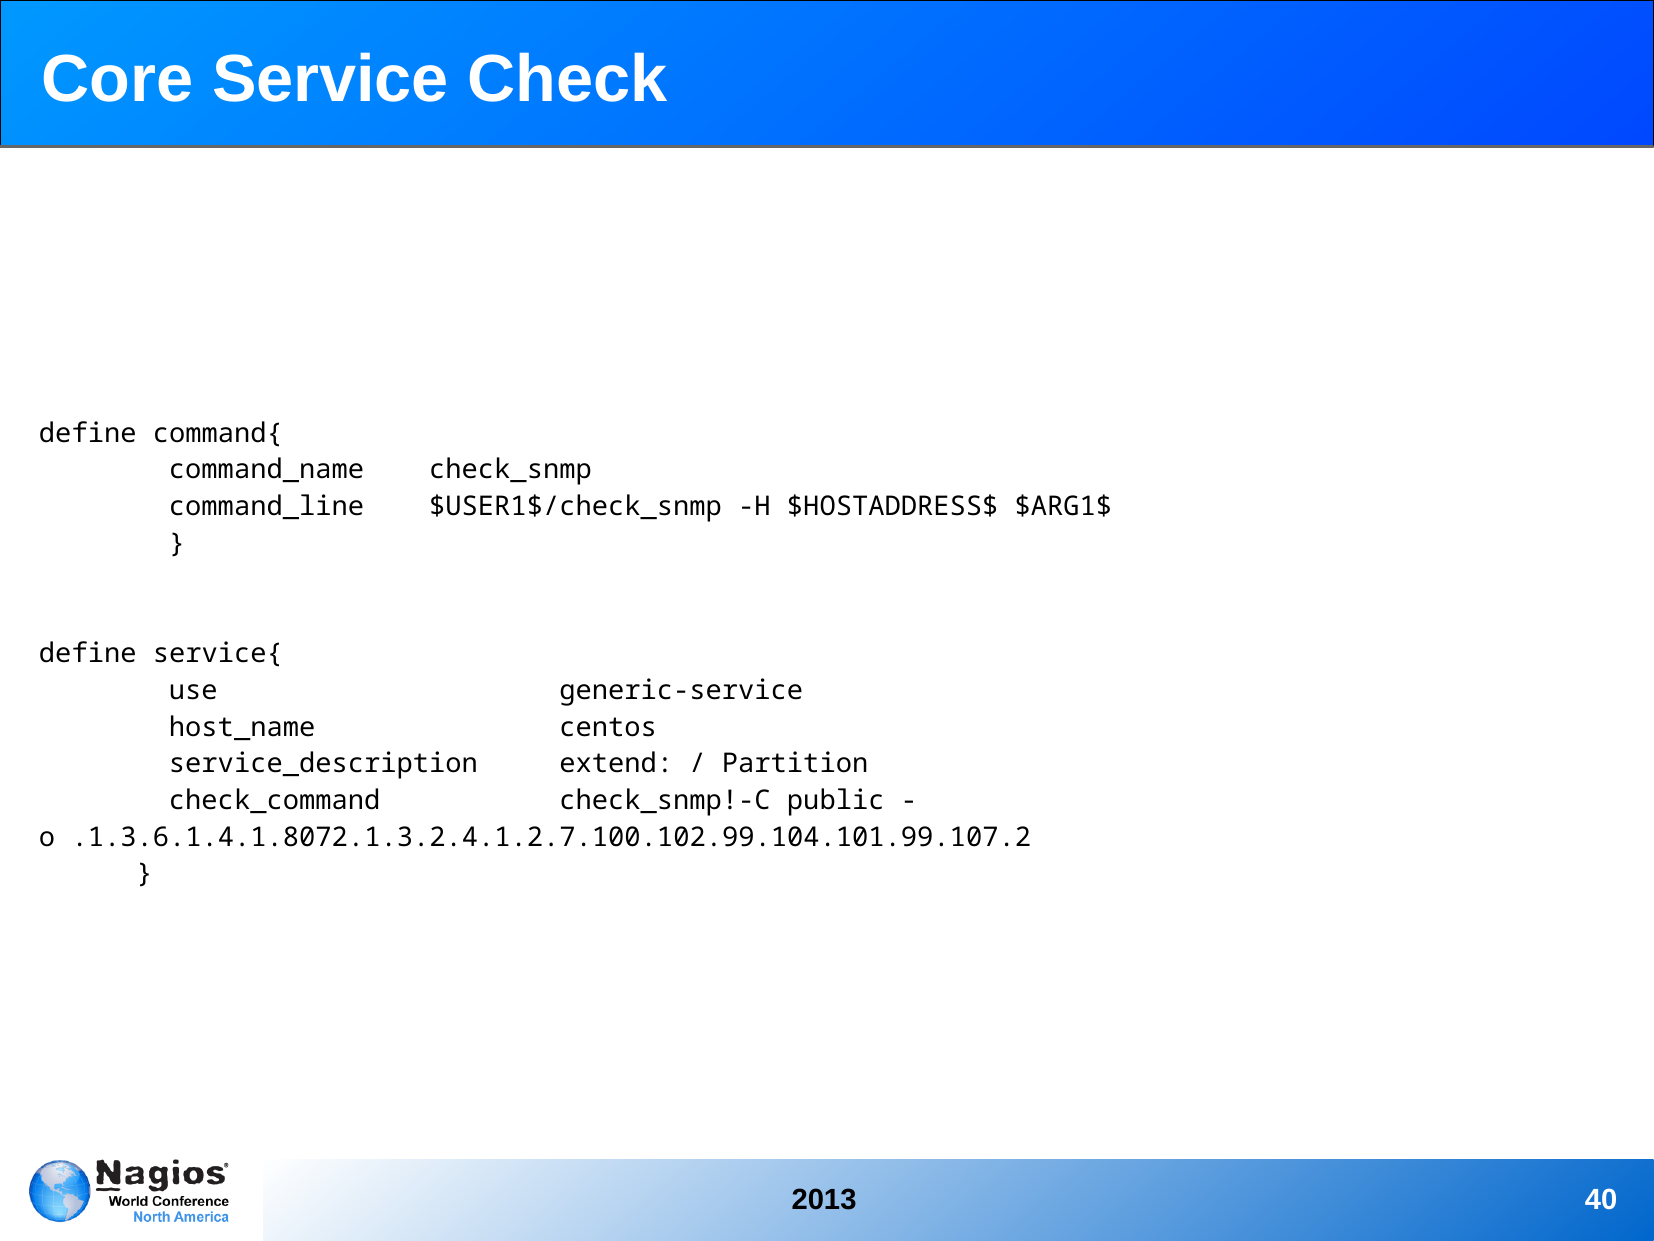

# Core Service Check
define command{
 command_name check_snmp
 command_line $USER1$/check_snmp -H $HOSTADDRESS$ $ARG1$
 }
define service{
 use generic-service
 host_name centos
 service_description extend: / Partition
 check_command check_snmp!-C public -o .1.3.6.1.4.1.8072.1.3.2.4.1.2.7.100.102.99.104.101.99.107.2
 }
2011
40